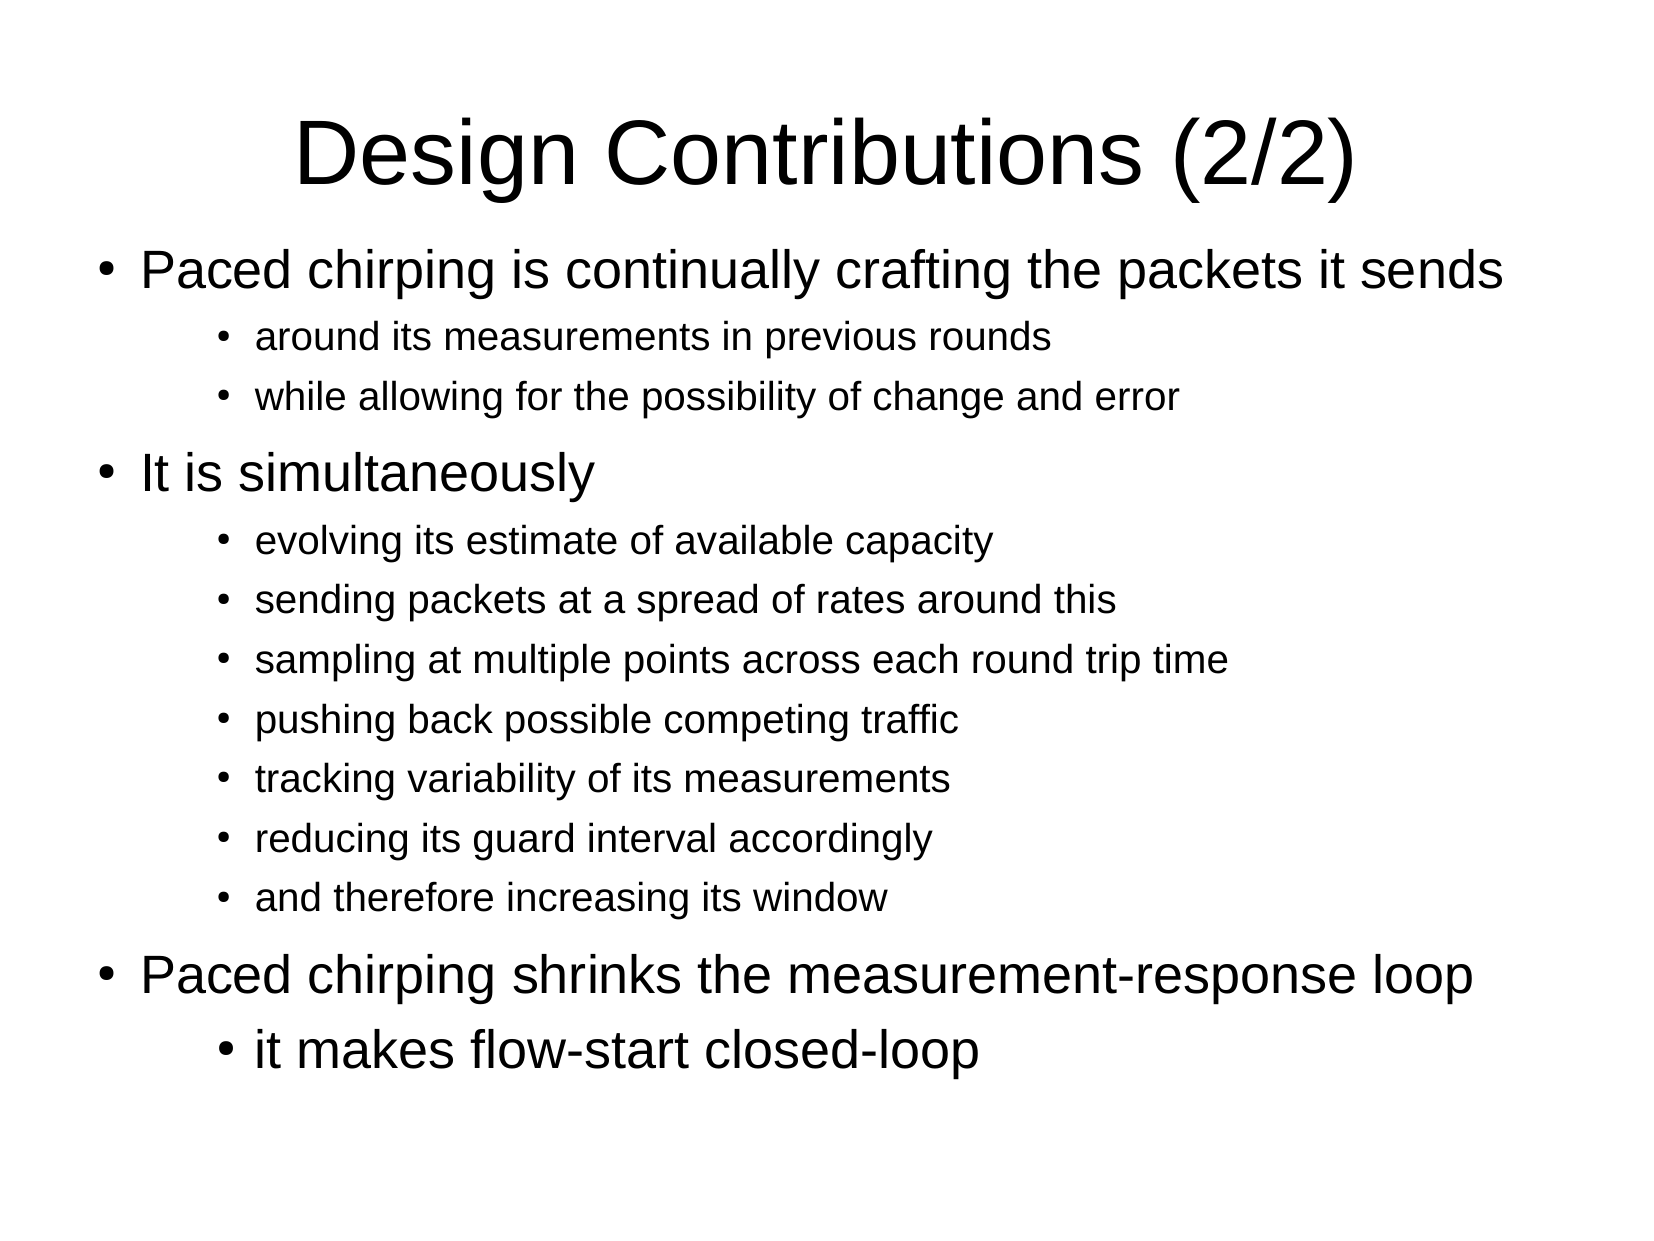

# Design Contributions (2/2)
Paced chirping is continually crafting the packets it sends
around its measurements in previous rounds
while allowing for the possibility of change and error
It is simultaneously
evolving its estimate of available capacity
sending packets at a spread of rates around this
sampling at multiple points across each round trip time
pushing back possible competing traffic
tracking variability of its measurements
reducing its guard interval accordingly
and therefore increasing its window
Paced chirping shrinks the measurement-response loop
it makes flow-start closed-loop